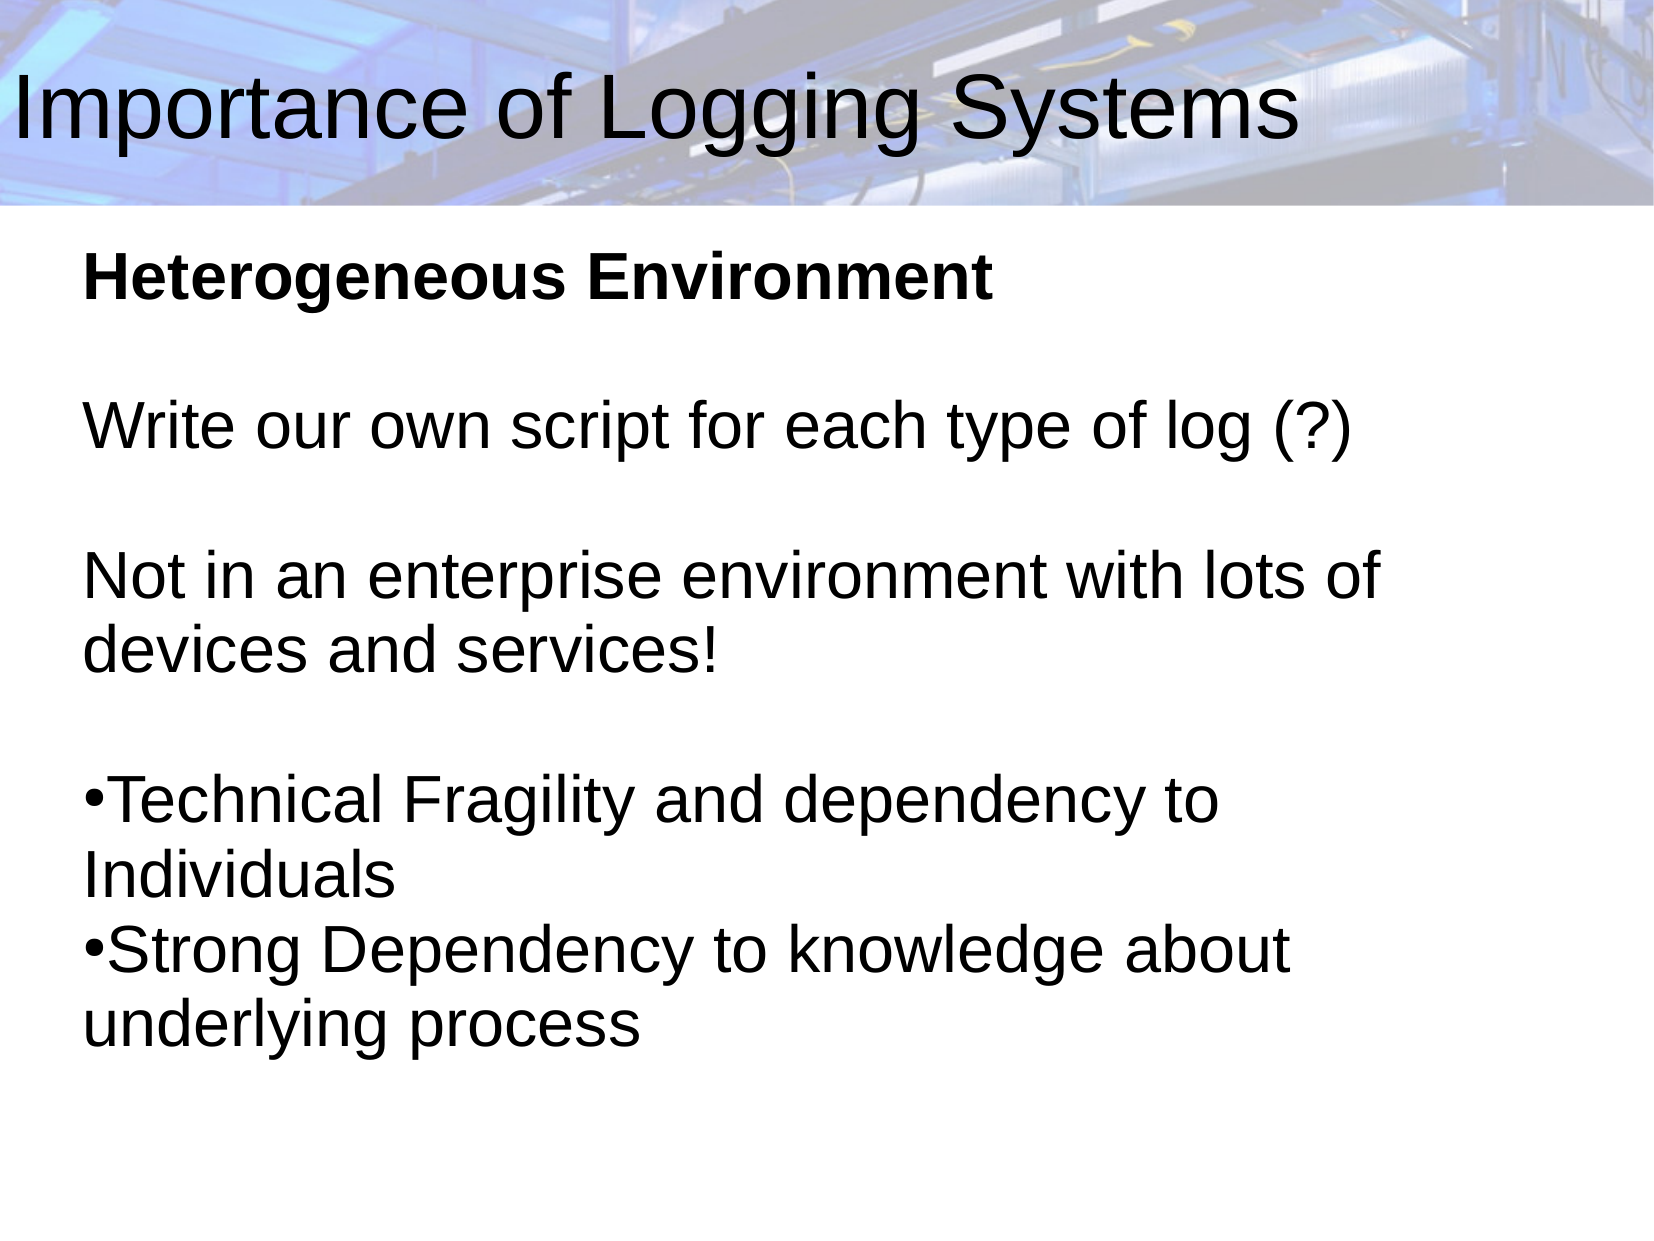

# Importance of Logging Systems
Heterogeneous Environment
Write our own script for each type of log (?)
Not in an enterprise environment with lots of devices and services!
Technical Fragility and dependency to Individuals
Strong Dependency to knowledge about underlying process